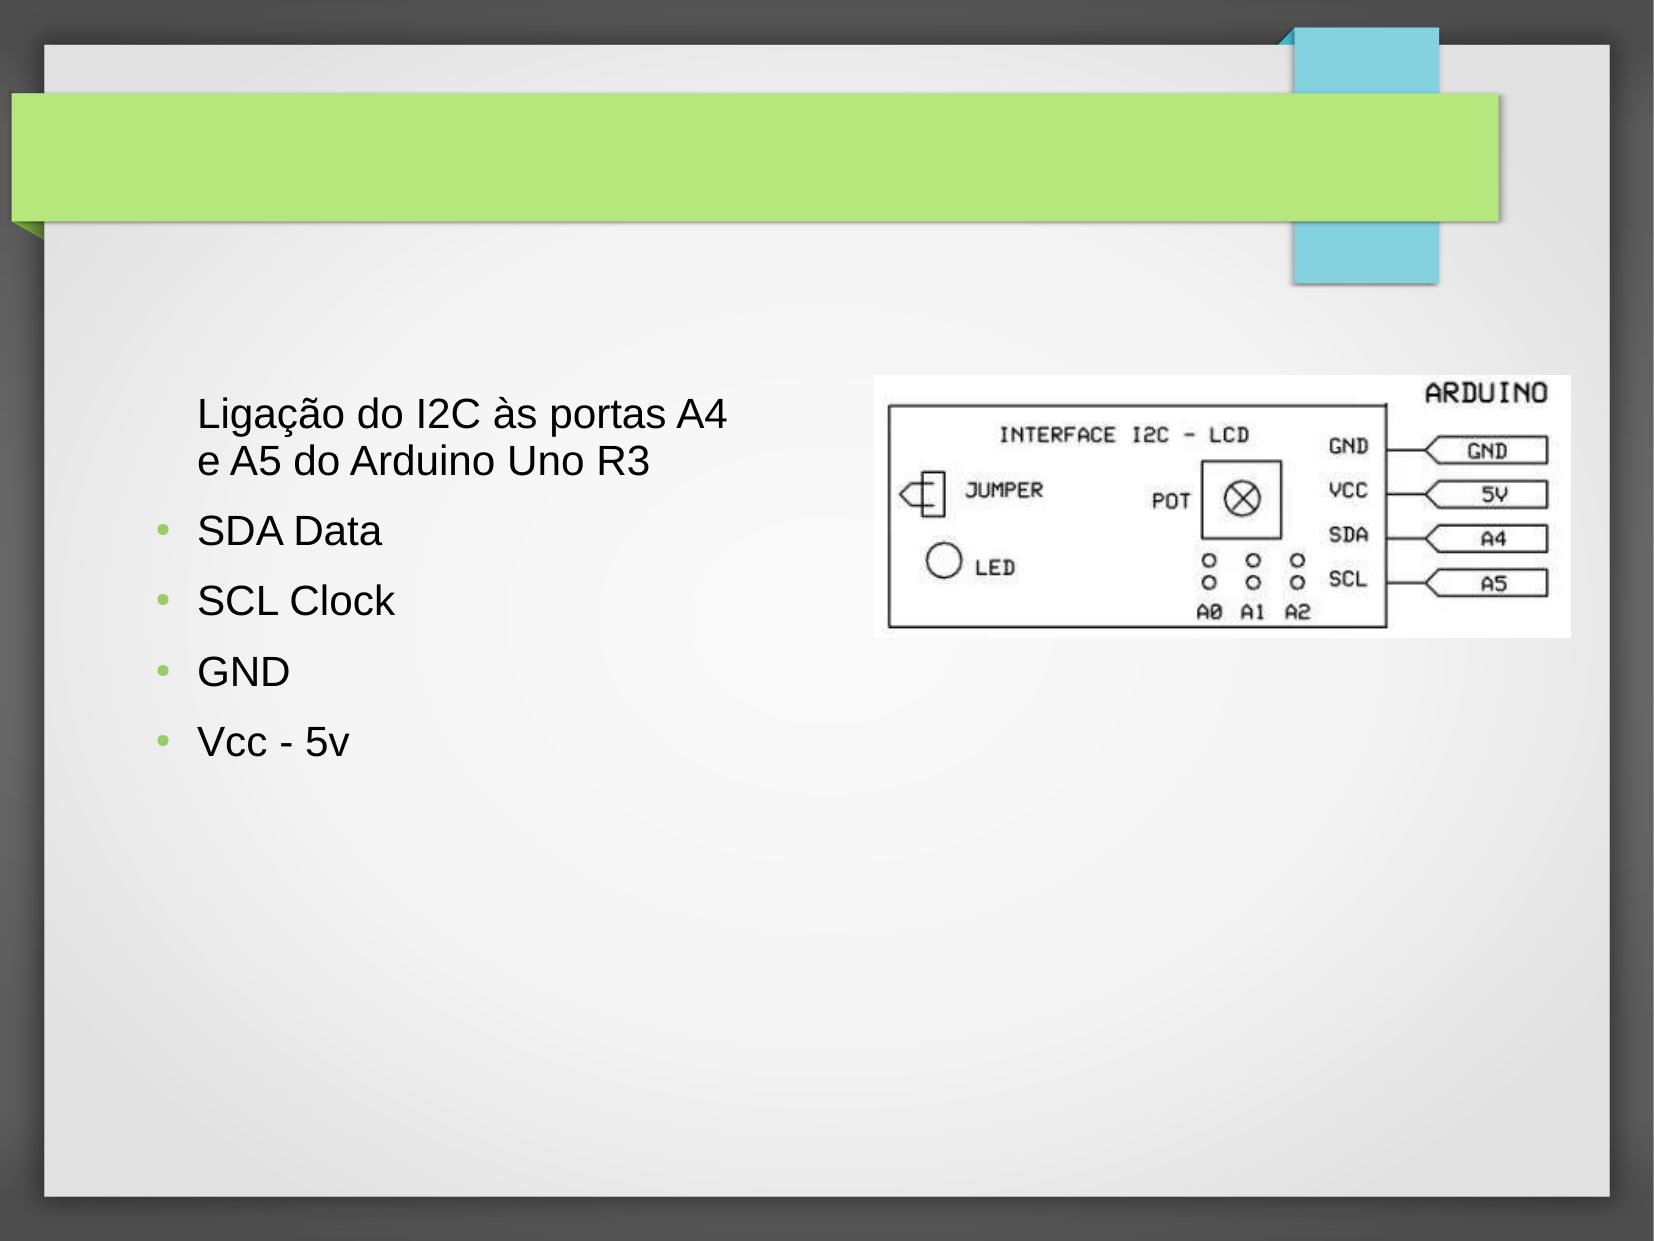

#
Ligação do I2C às portas A4 e A5 do Arduino Uno R3
SDA Data
SCL Clock
GND
Vcc - 5v